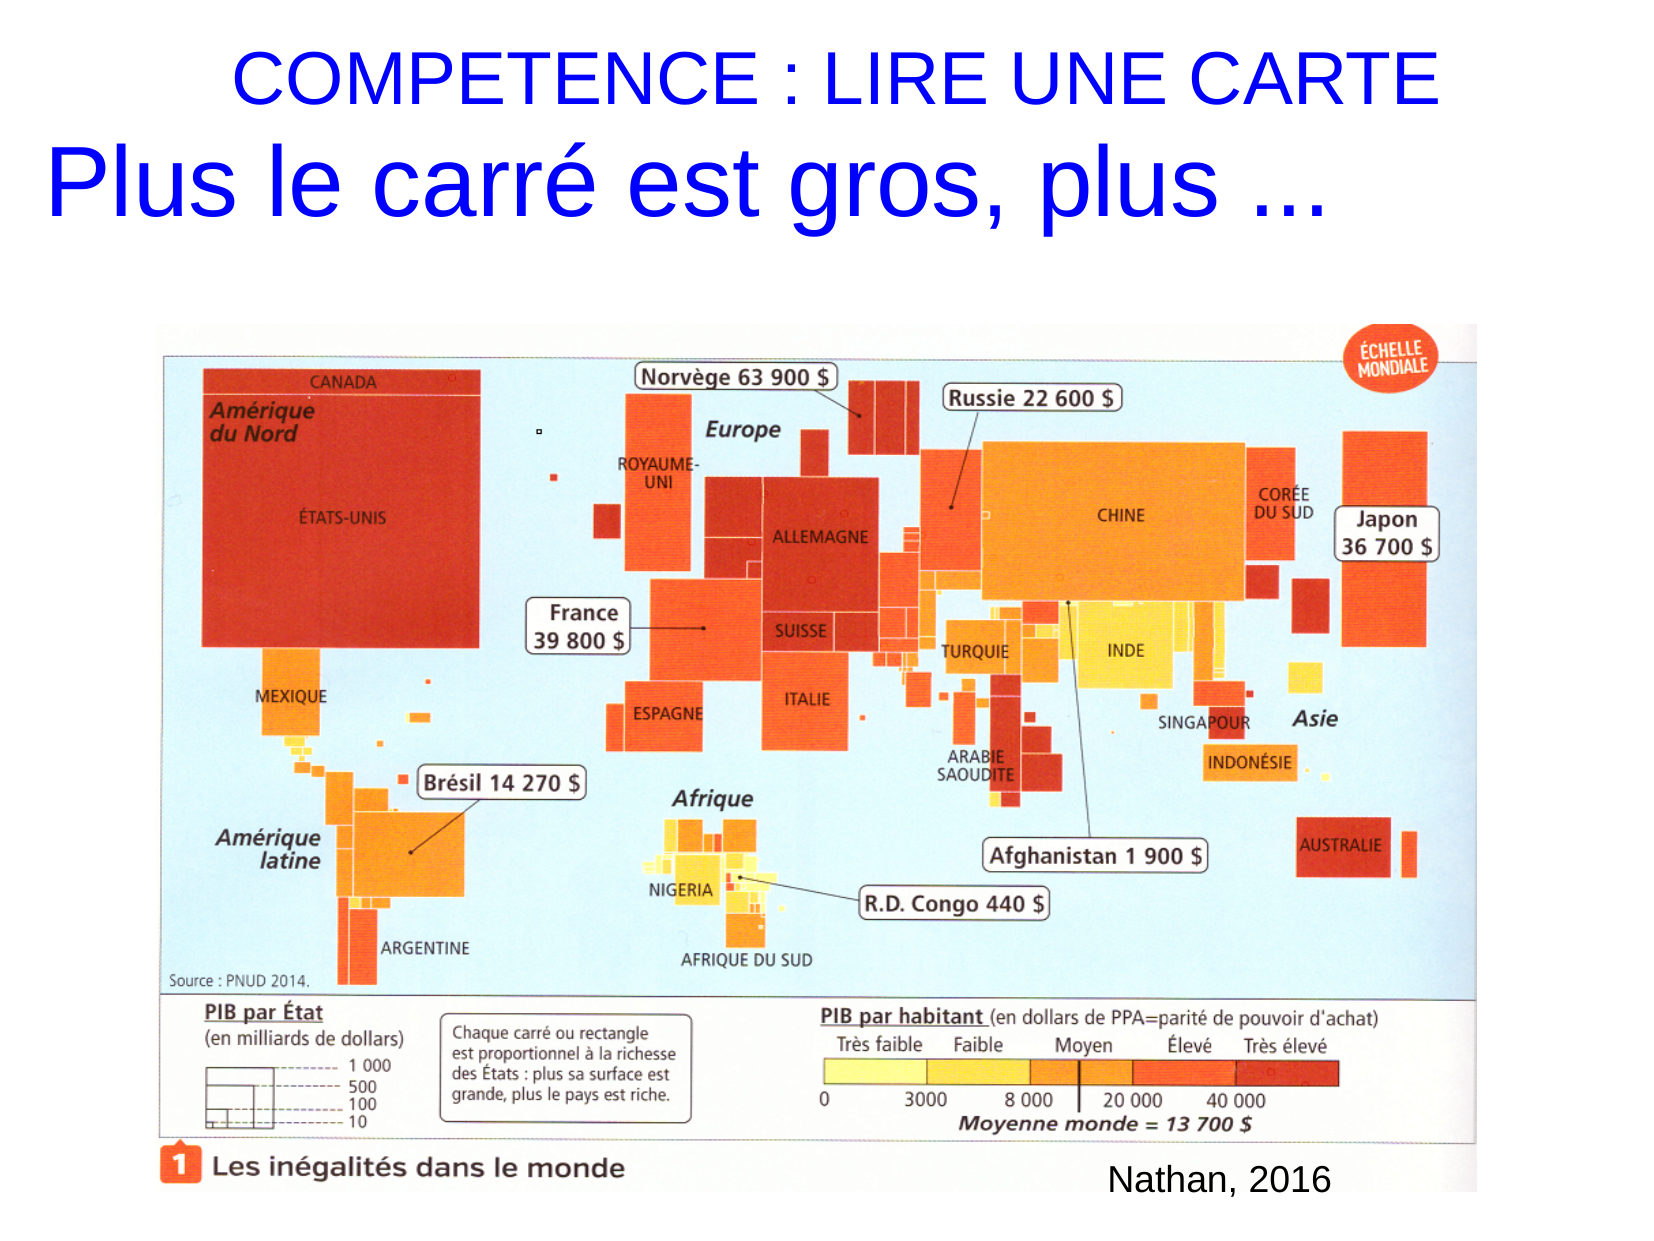

COMPETENCE : LIRE UNE CARTE
Plus le carré est gros, plus ...
Nathan, 2016